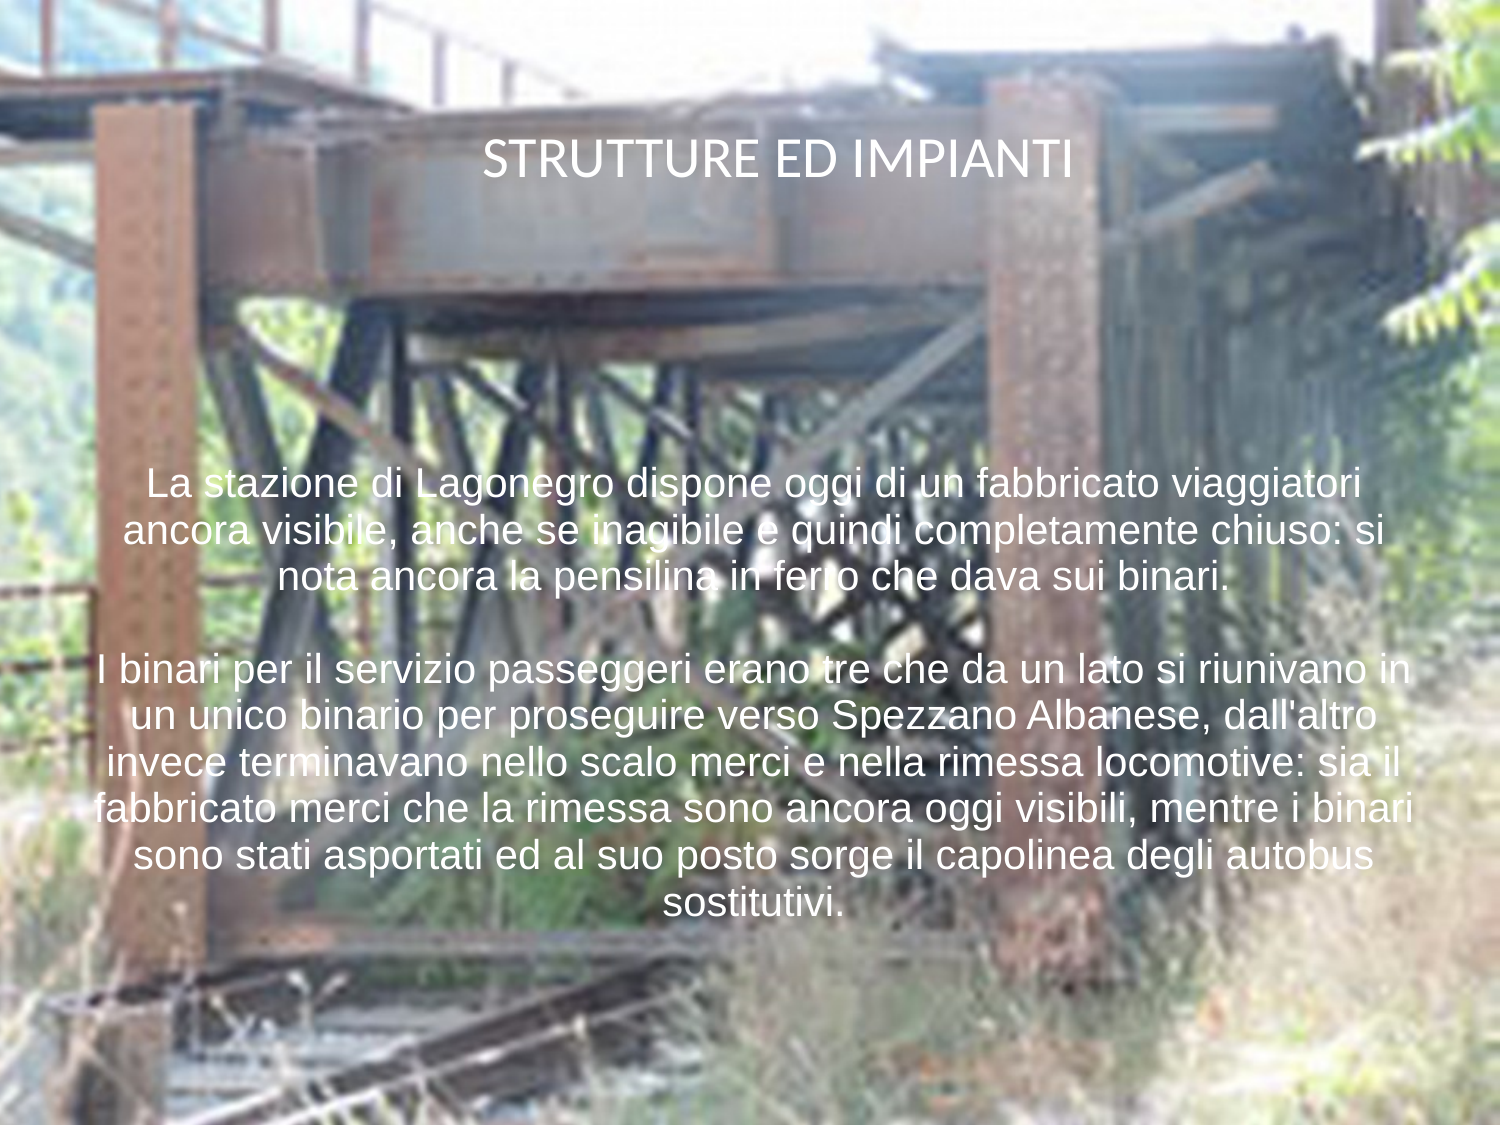

# STRUTTURE ED IMPIANTI
La stazione di Lagonegro dispone oggi di un fabbricato viaggiatori ancora visibile, anche se inagibile e quindi completamente chiuso: si nota ancora la pensilina in ferro che dava sui binari.
I binari per il servizio passeggeri erano tre che da un lato si riunivano in un unico binario per proseguire verso Spezzano Albanese, dall'altro invece terminavano nello scalo merci e nella rimessa locomotive: sia il fabbricato merci che la rimessa sono ancora oggi visibili, mentre i binari sono stati asportati ed al suo posto sorge il capolinea degli autobus sostitutivi.